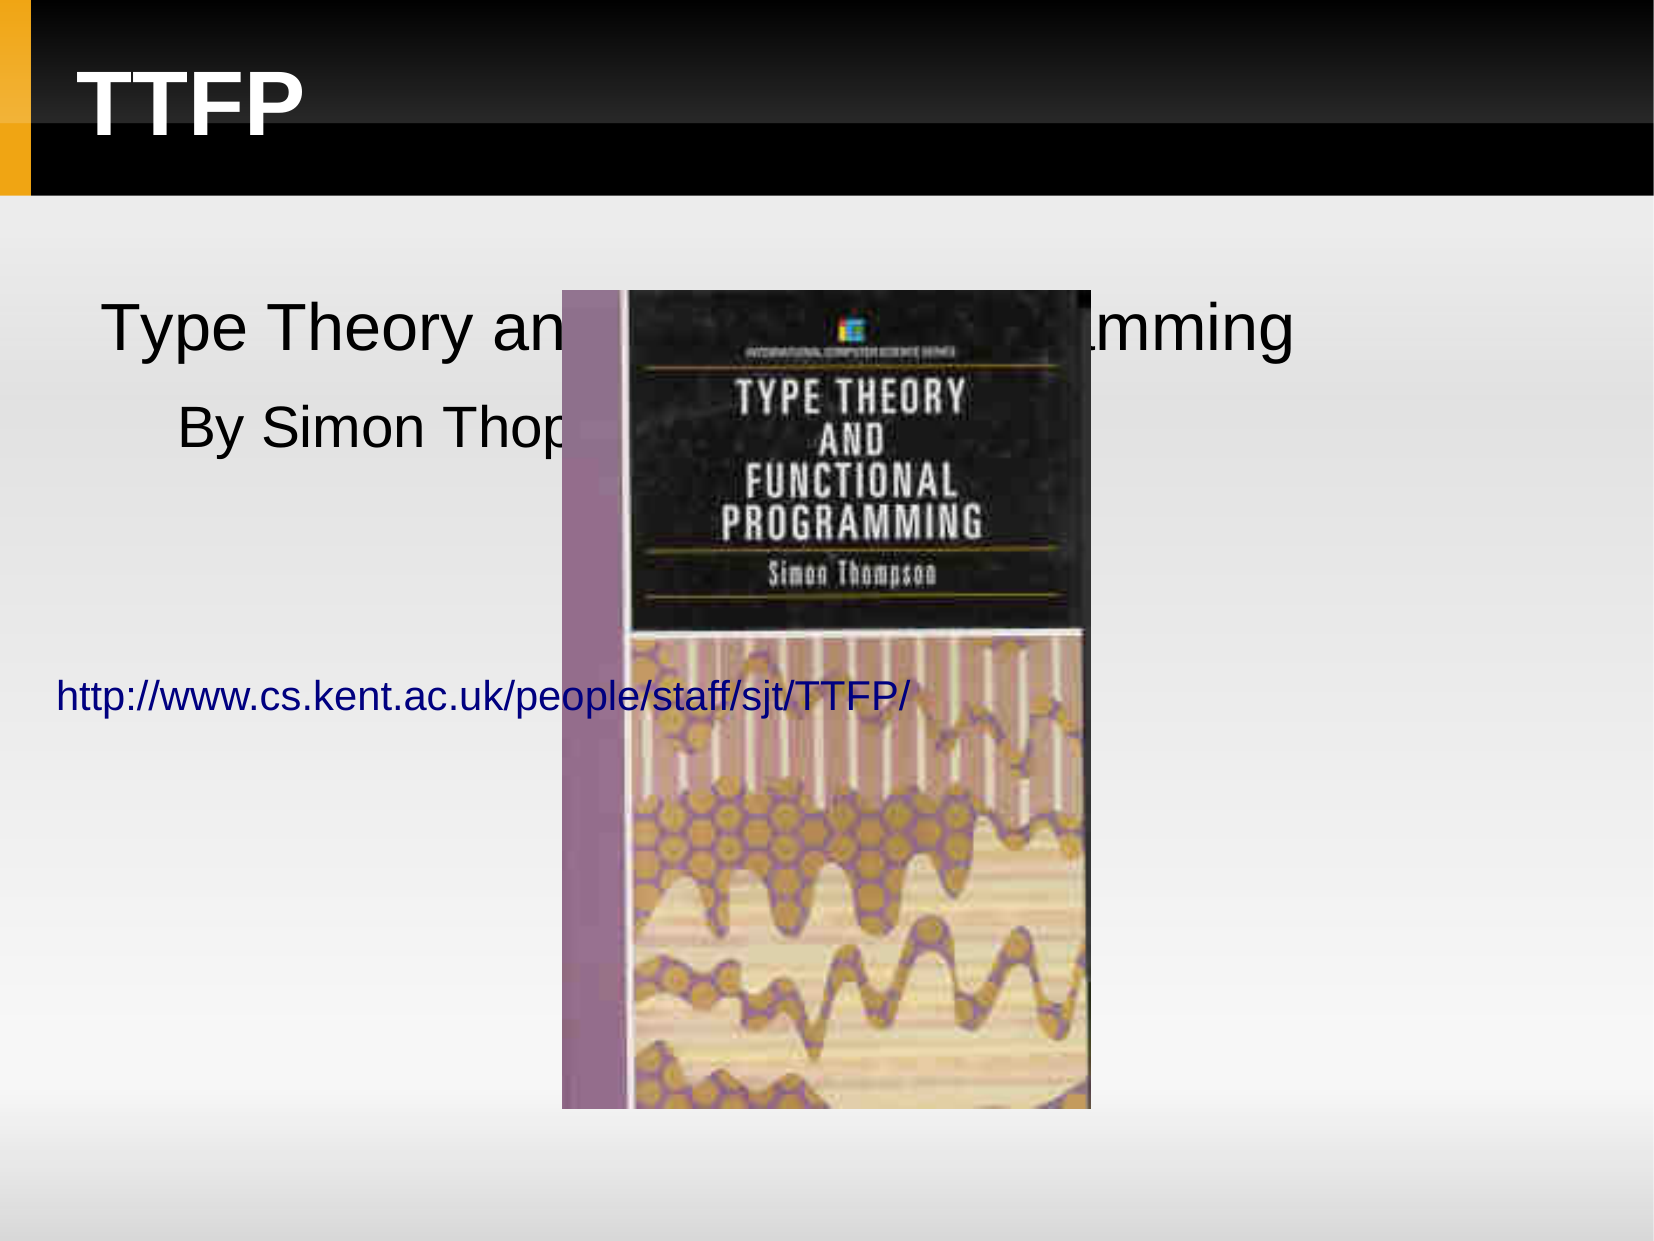

# TTFP
Type Theory and Function Programming
By Simon Thopson
http://www.cs.kent.ac.uk/people/staff/sjt/TTFP/